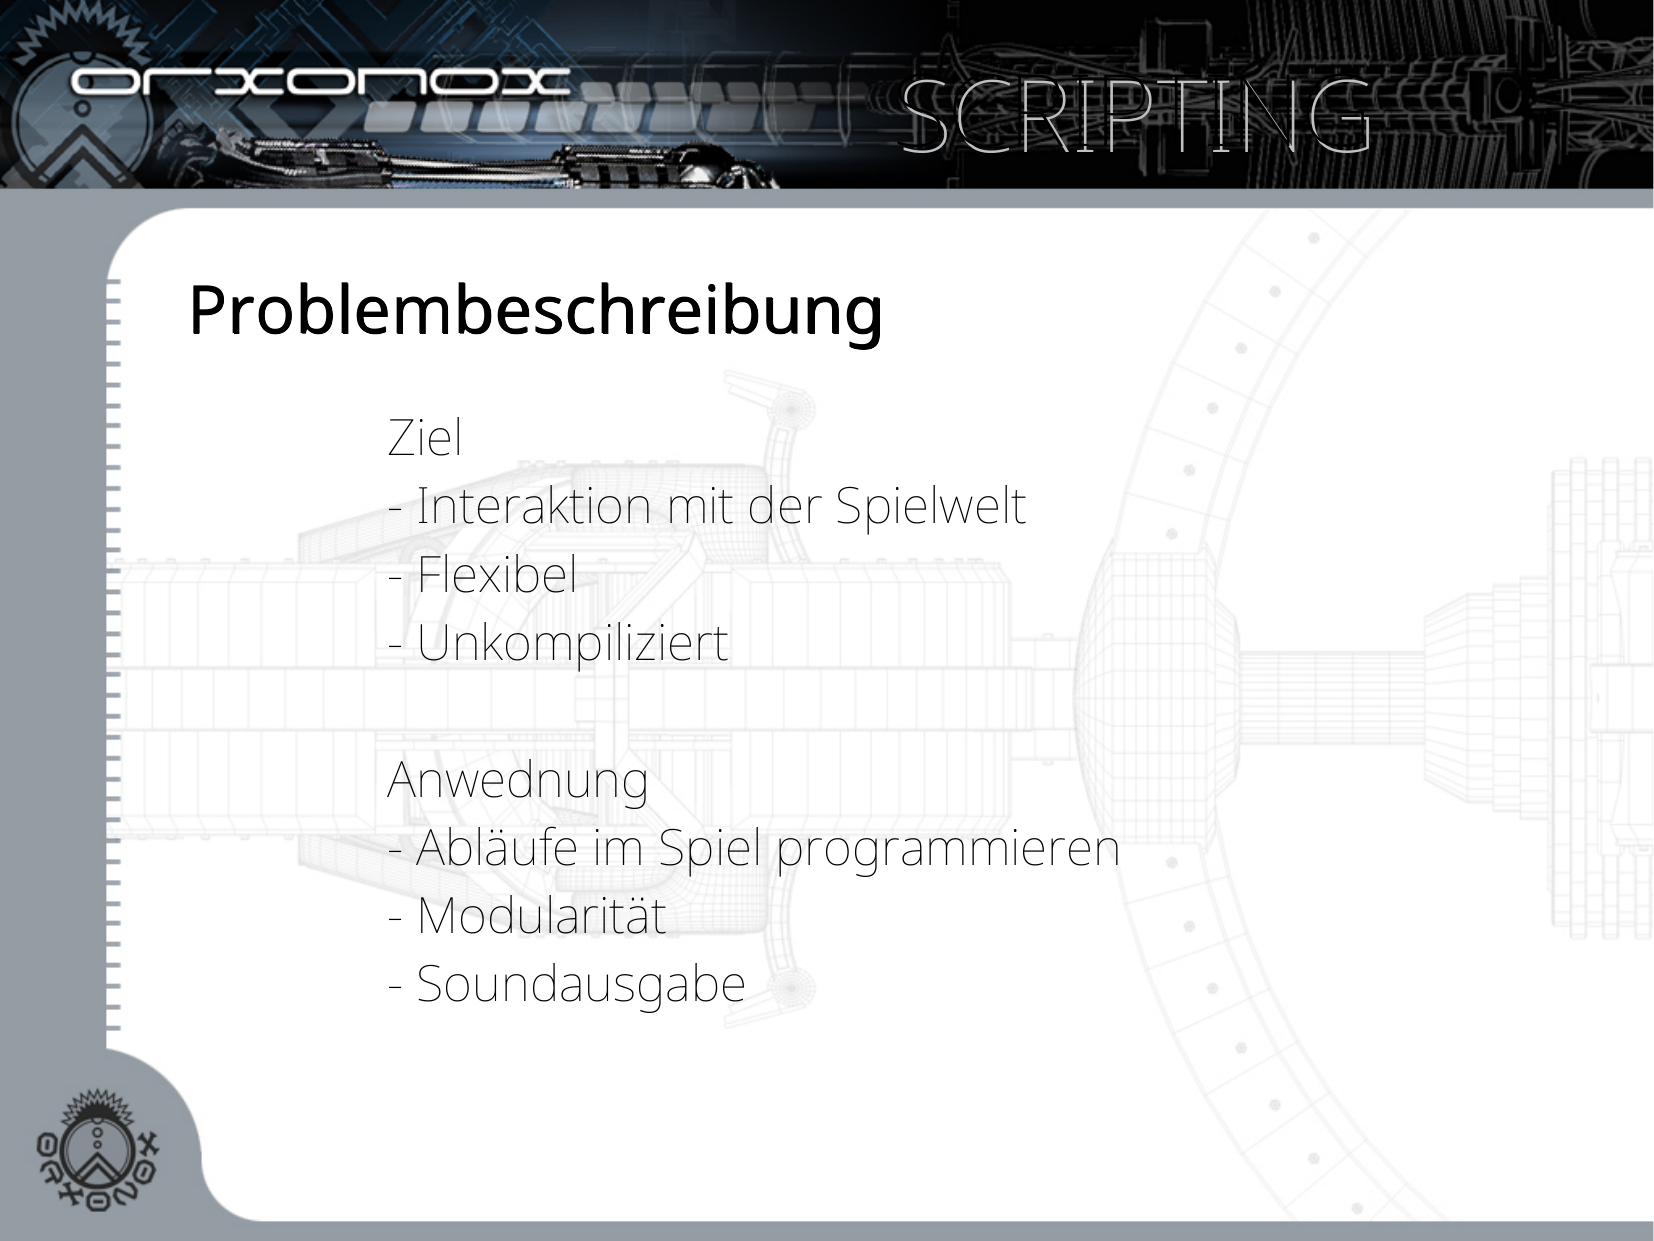

SCRIPTING
Problembeschreibung
Ziel
- Interaktion mit der Spielwelt
- Flexibel
- Unkompiliziert
Anwednung
- Abläufe im Spiel programmieren
- Modularität
- Soundausgabe